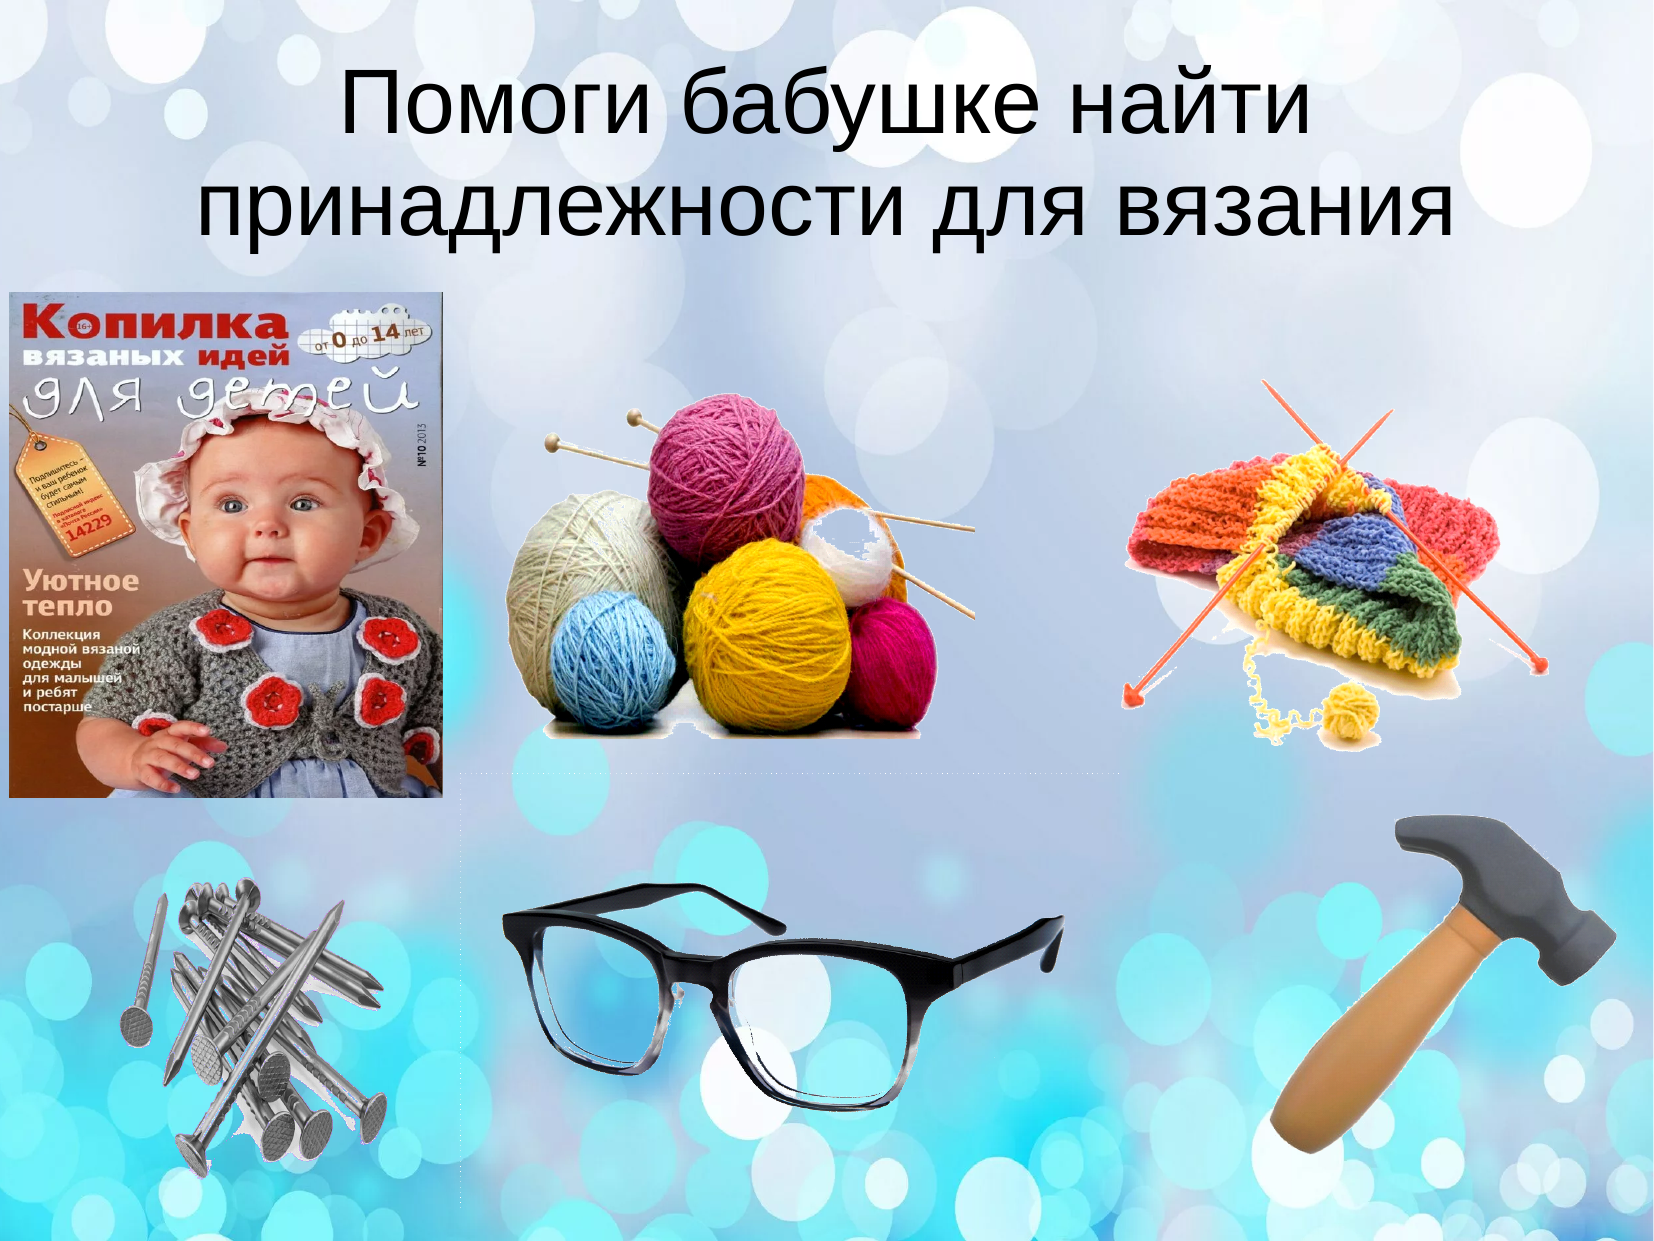

# Помоги бабушке найти принадлежности для вязания